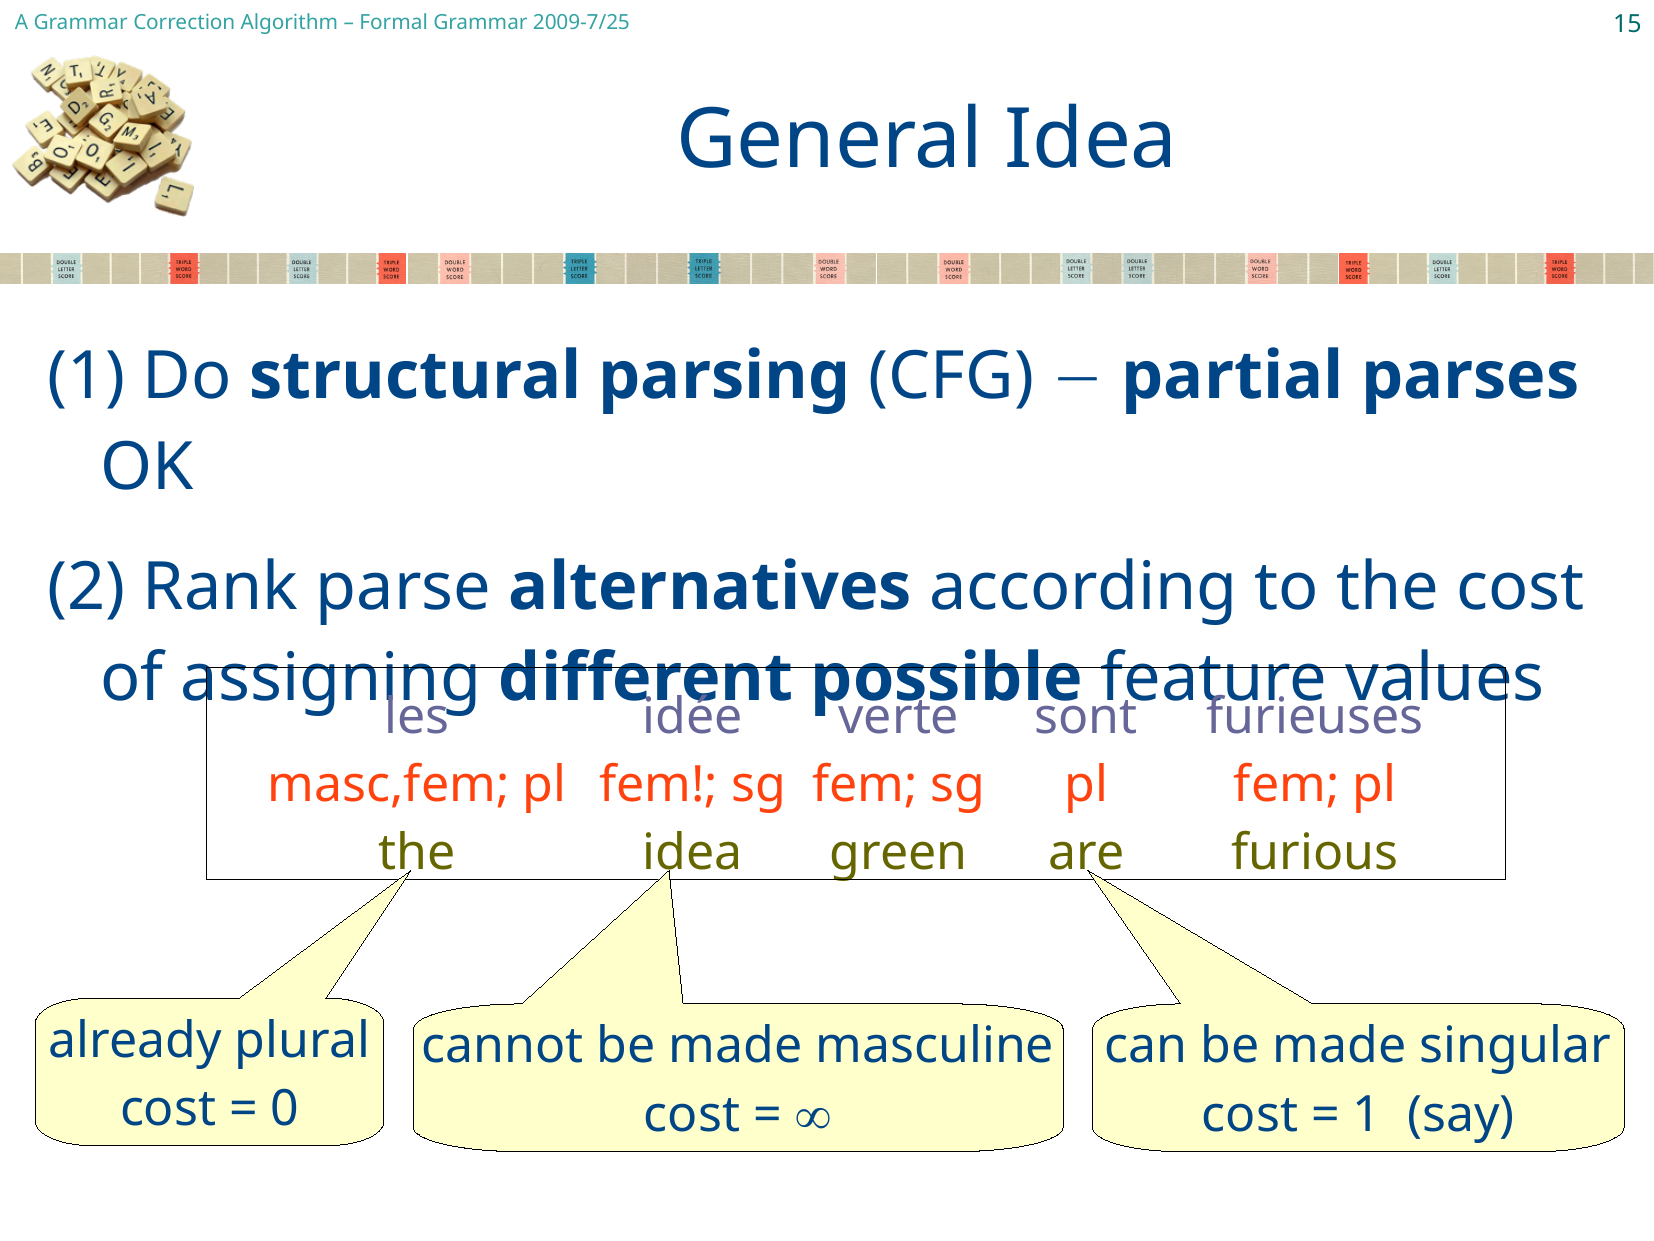

15
# General Idea
 Do structural parsing (CFG) − partial parses OK
 Rank parse alternatives according to the cost of assigning different possible feature values
les
masc,fem; pl
the
idée
fem!; sg
idea
verte
fem; sg
green
sont
pl
are
furieuses
fem; pl
furious
already plural
cost = 0
cannot be made masculine
cost = ∞
can be made singular
cost = 1 (say)